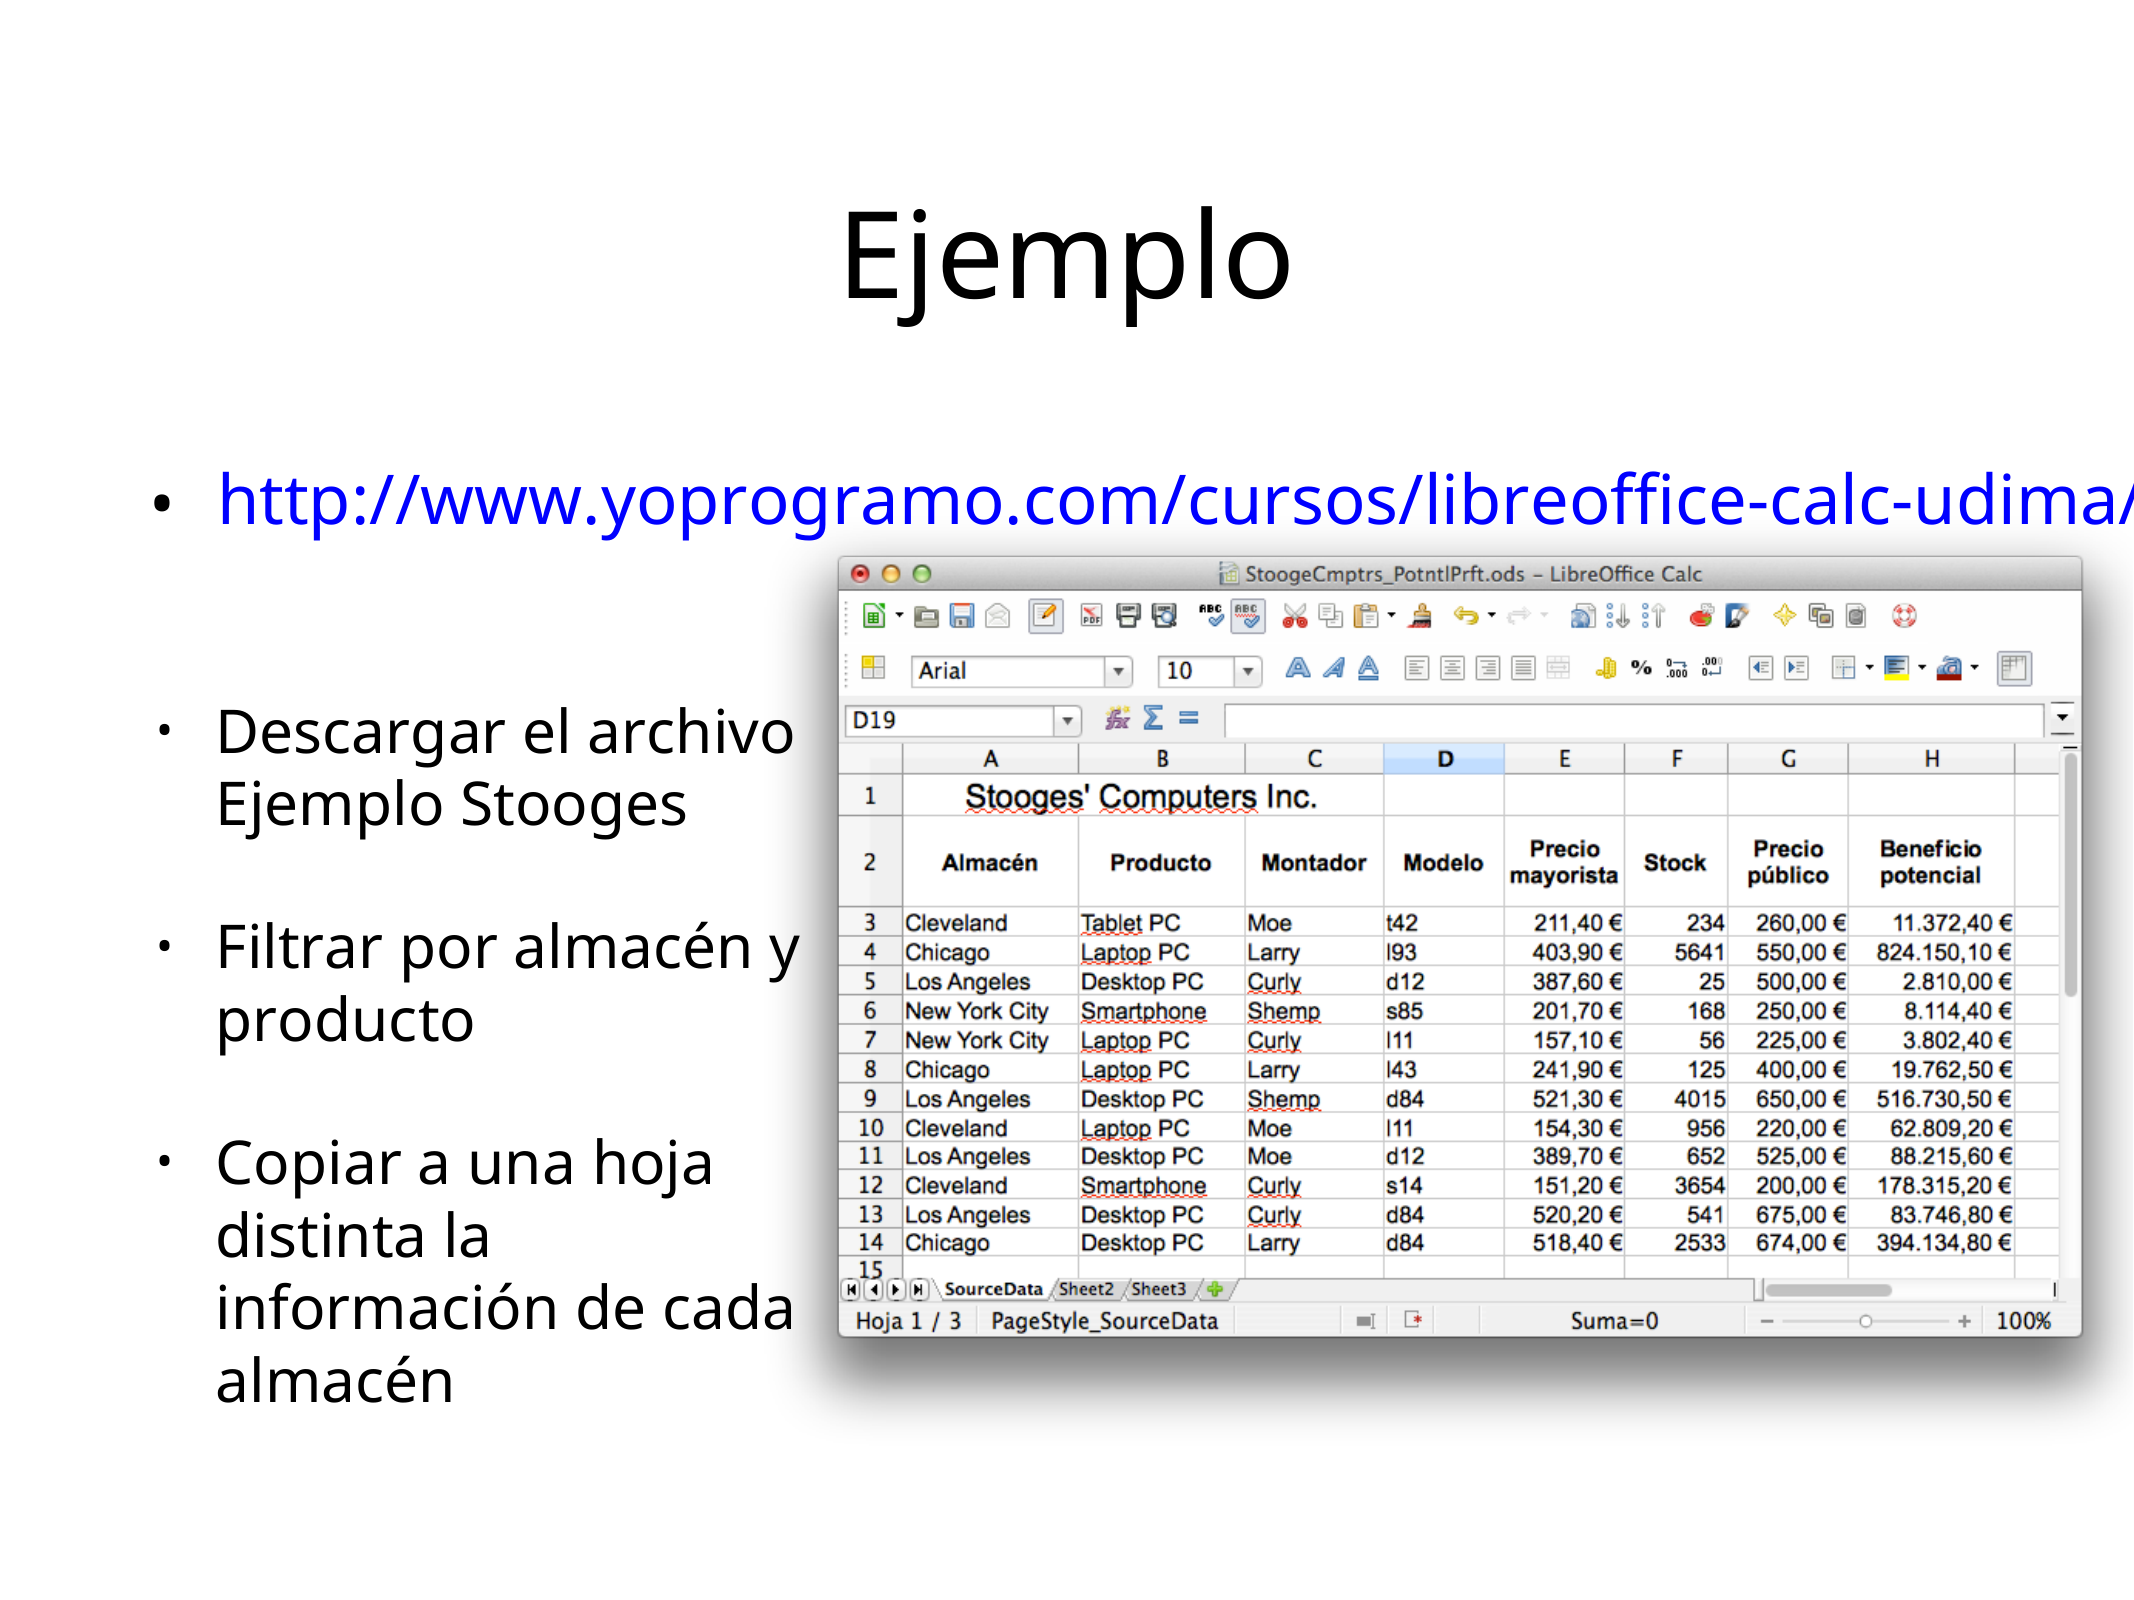

# Ejemplo
http://www.yoprogramo.com/cursos/libreoffice-calc-udima/
Descargar el archivo Ejemplo Stooges
Filtrar por almacén y producto
Copiar a una hoja distinta la información de cada almacén